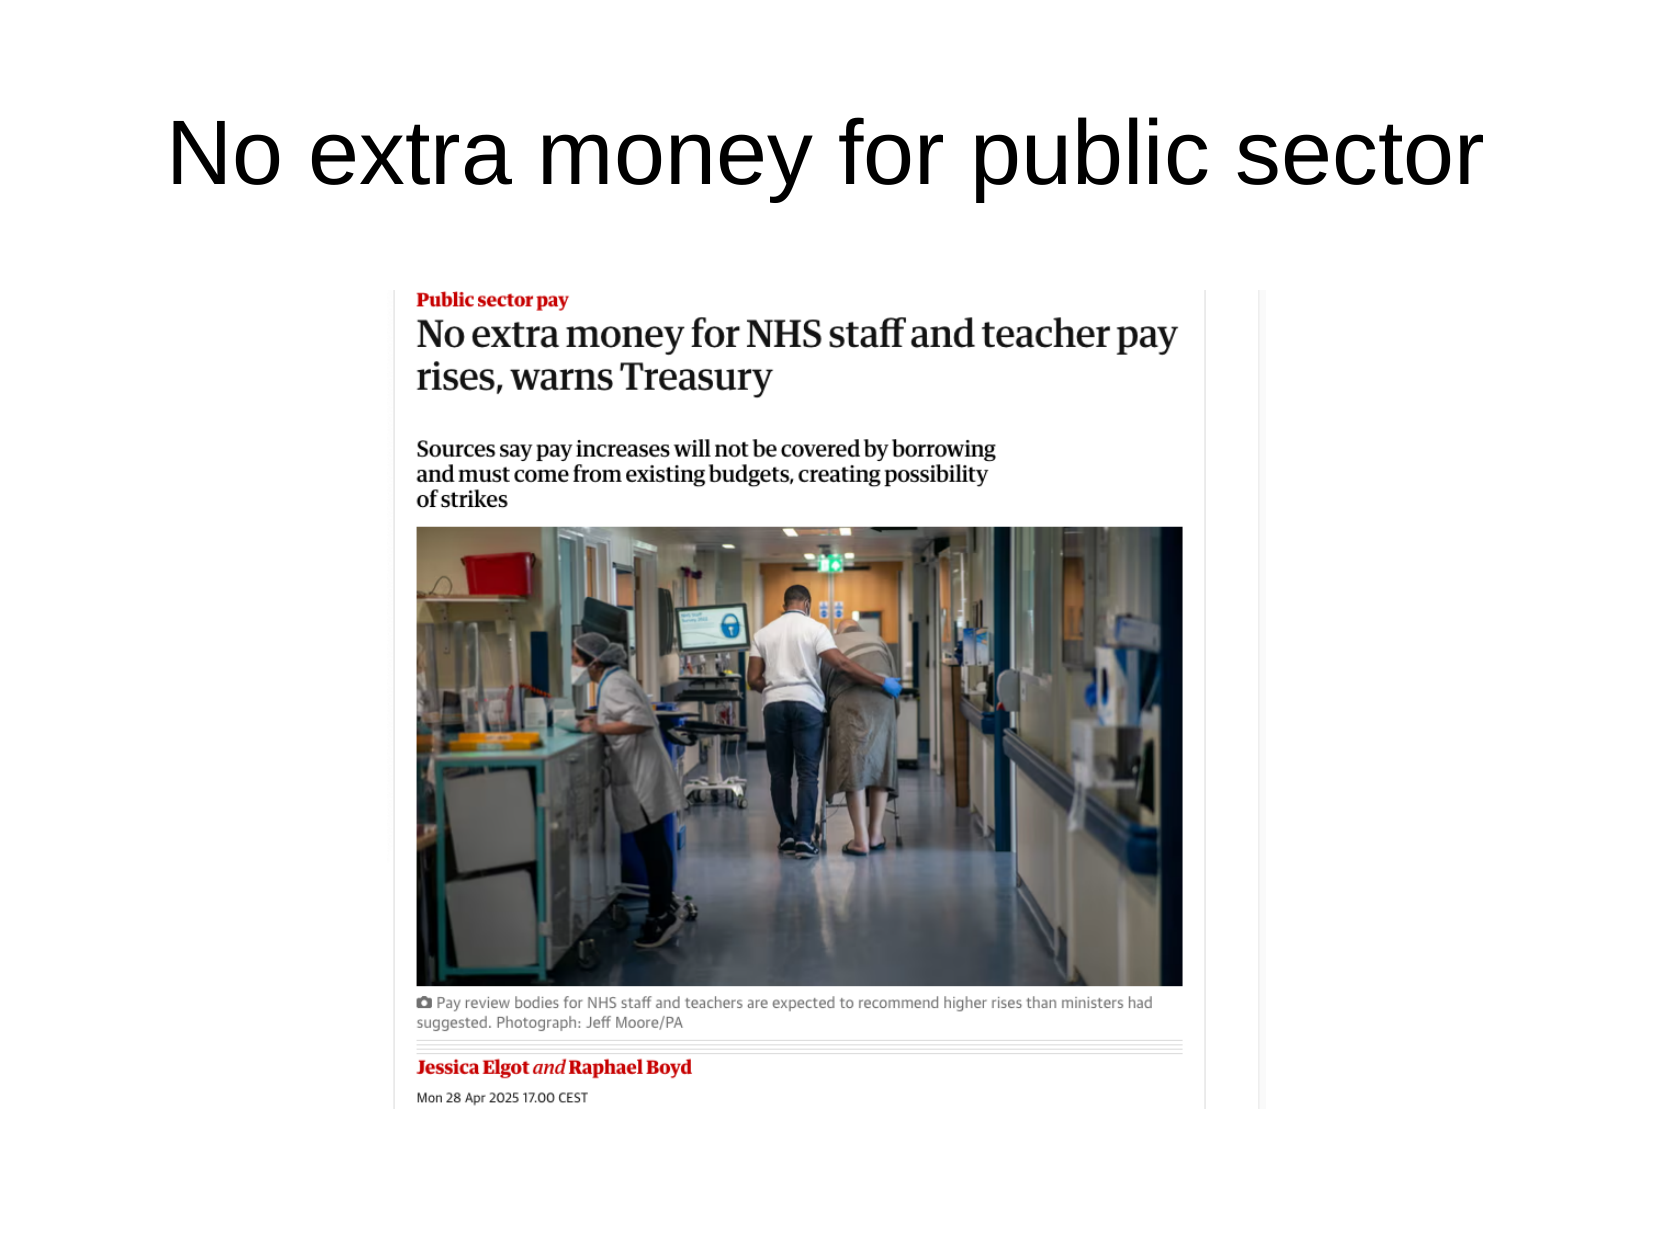

# No extra money for public sector